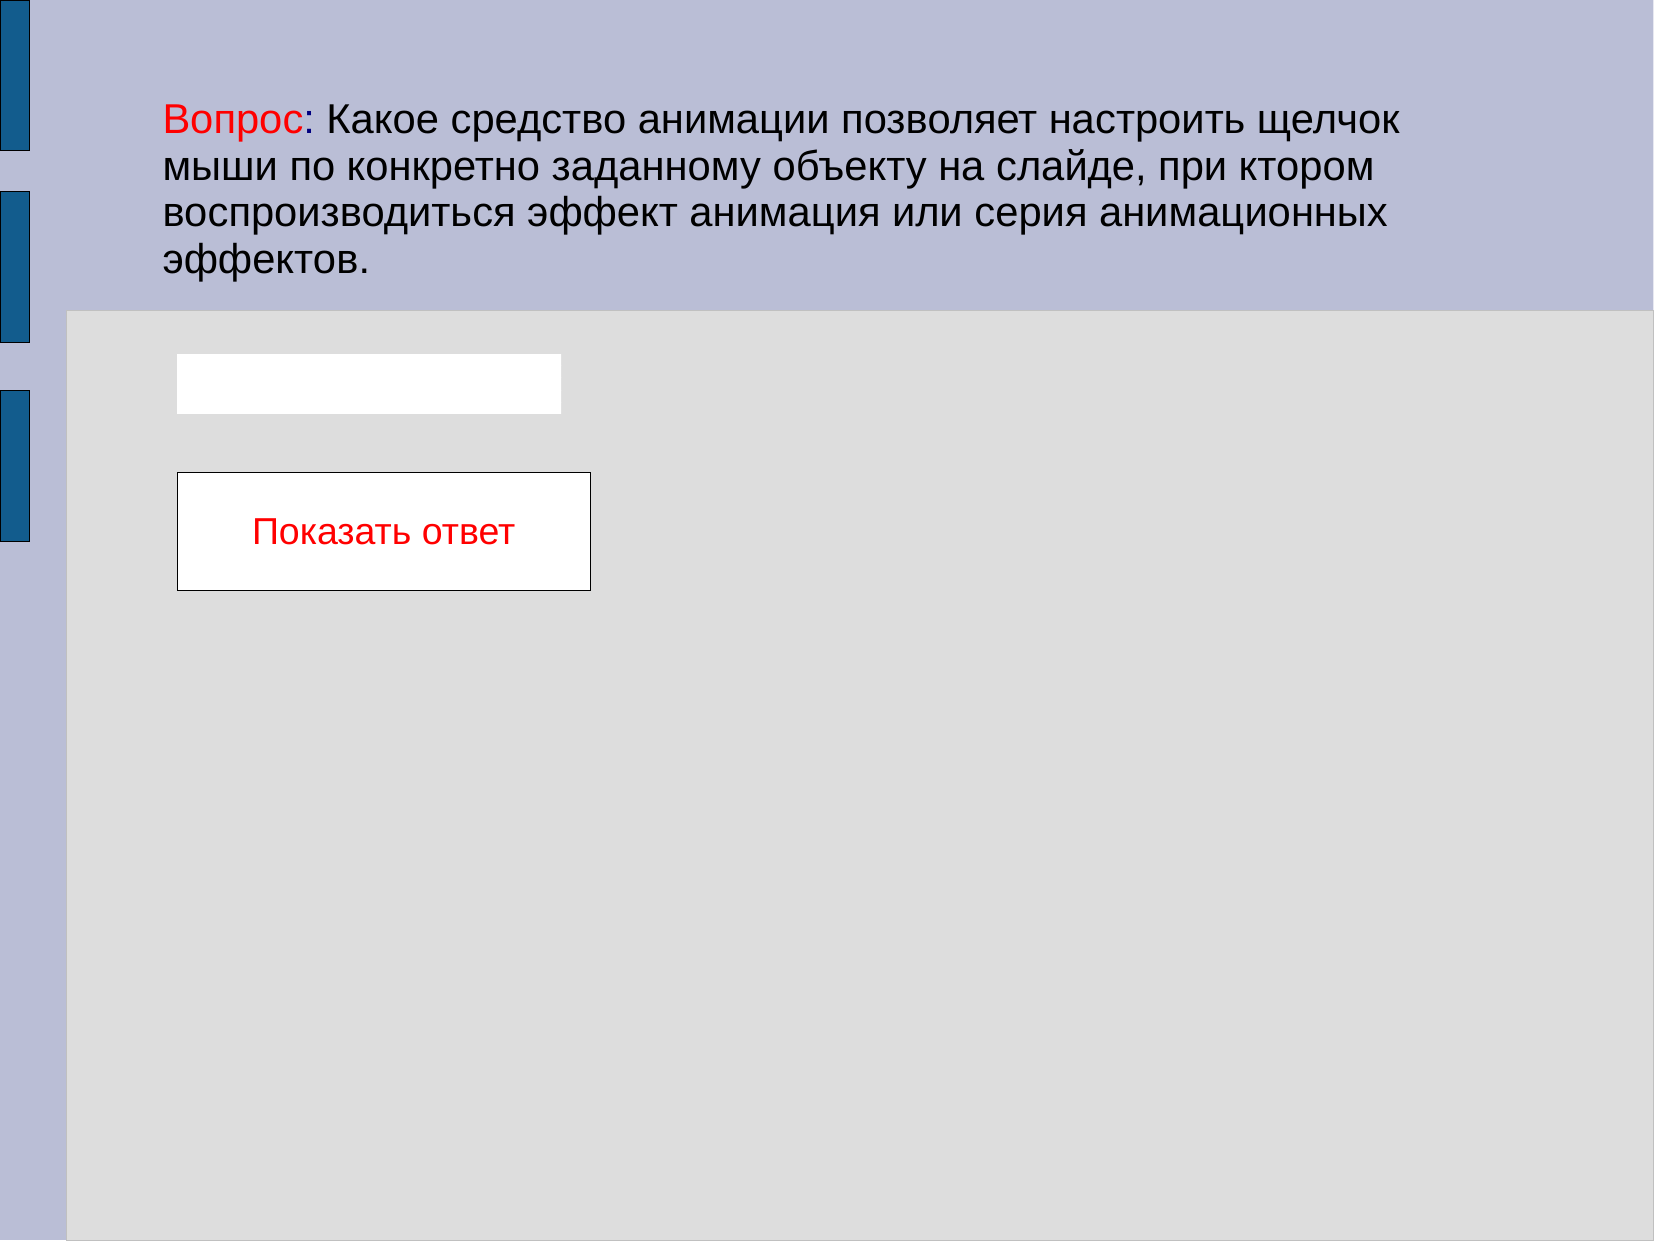

Вопрос: Какое средство анимации позволяет настроить щелчок мыши по конкретно заданному объекту на слайде, при ктором воспроизводиться эффект анимация или серия анимационных эффектов.
Ответ: ТРИГГЕР
Показать ответ